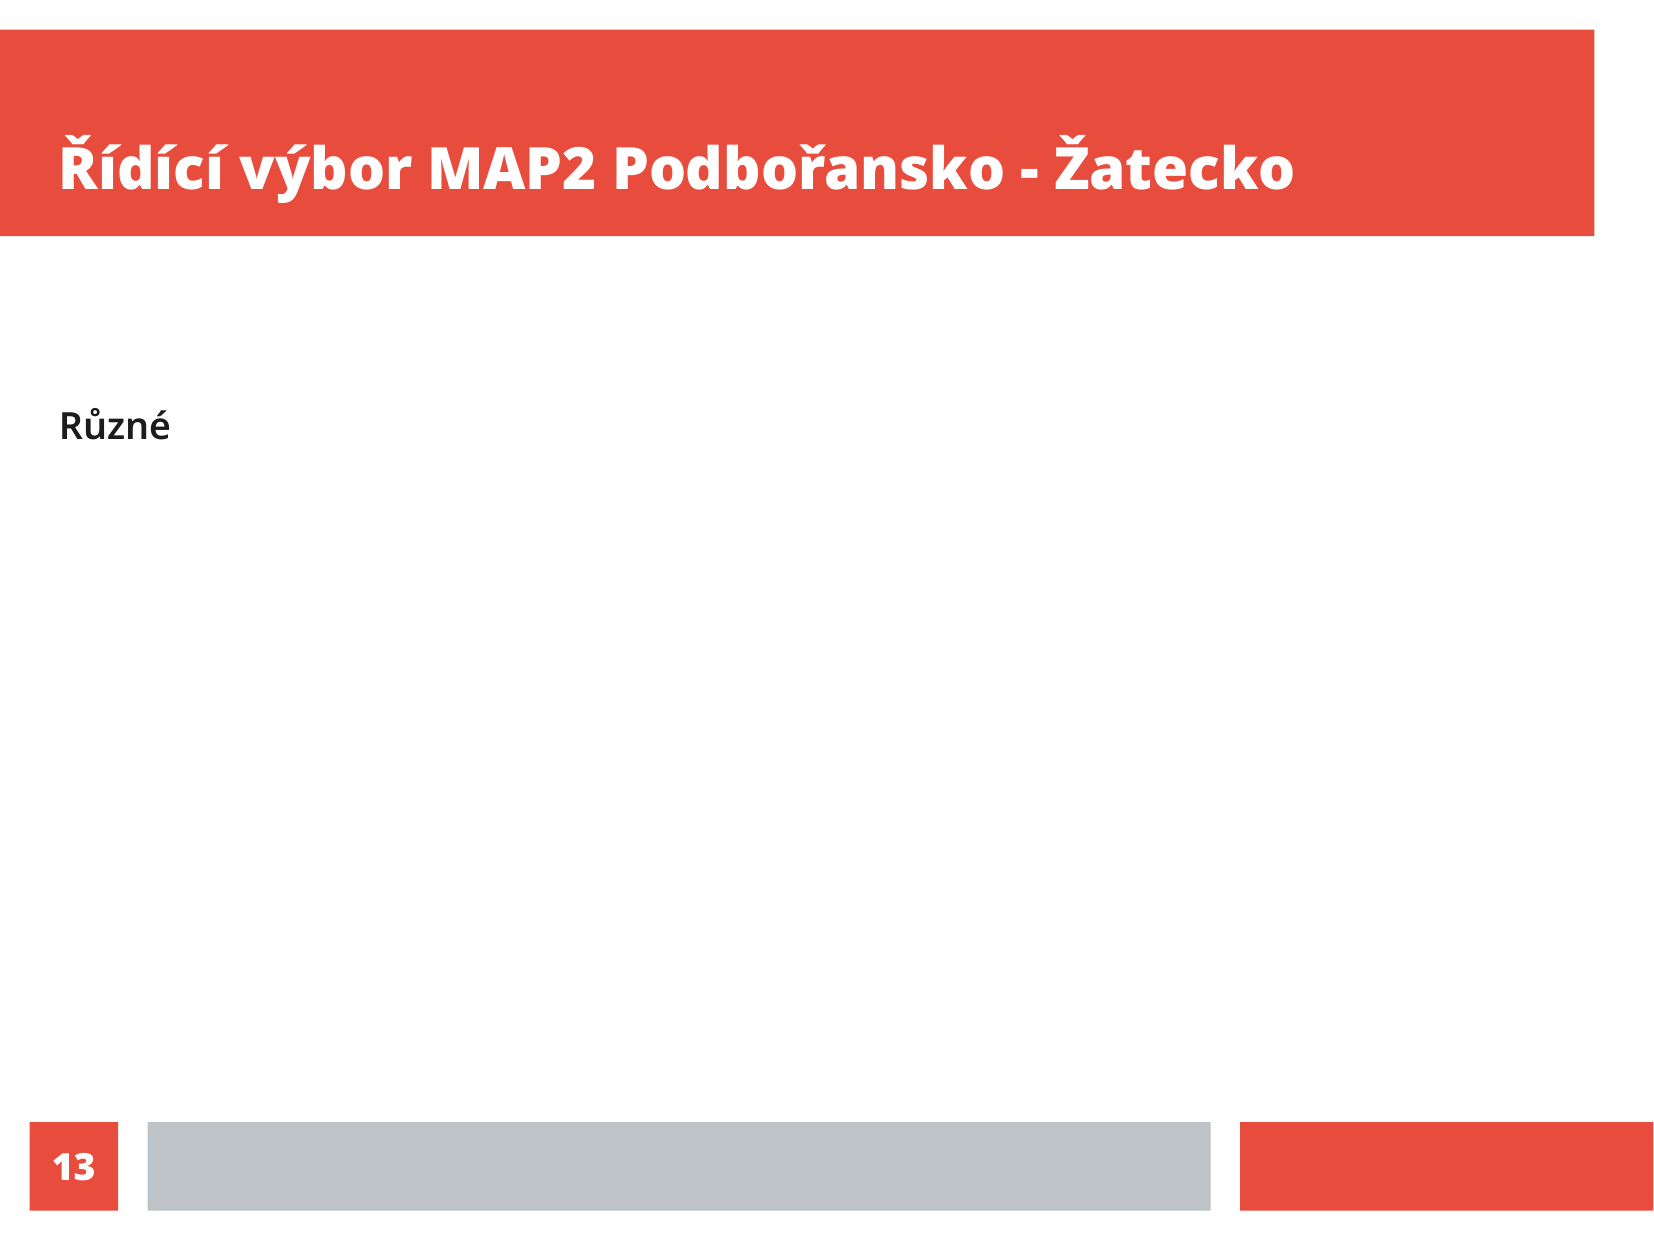

# Řídící výbor MAP2 Podbořansko - Žatecko
Různé
13